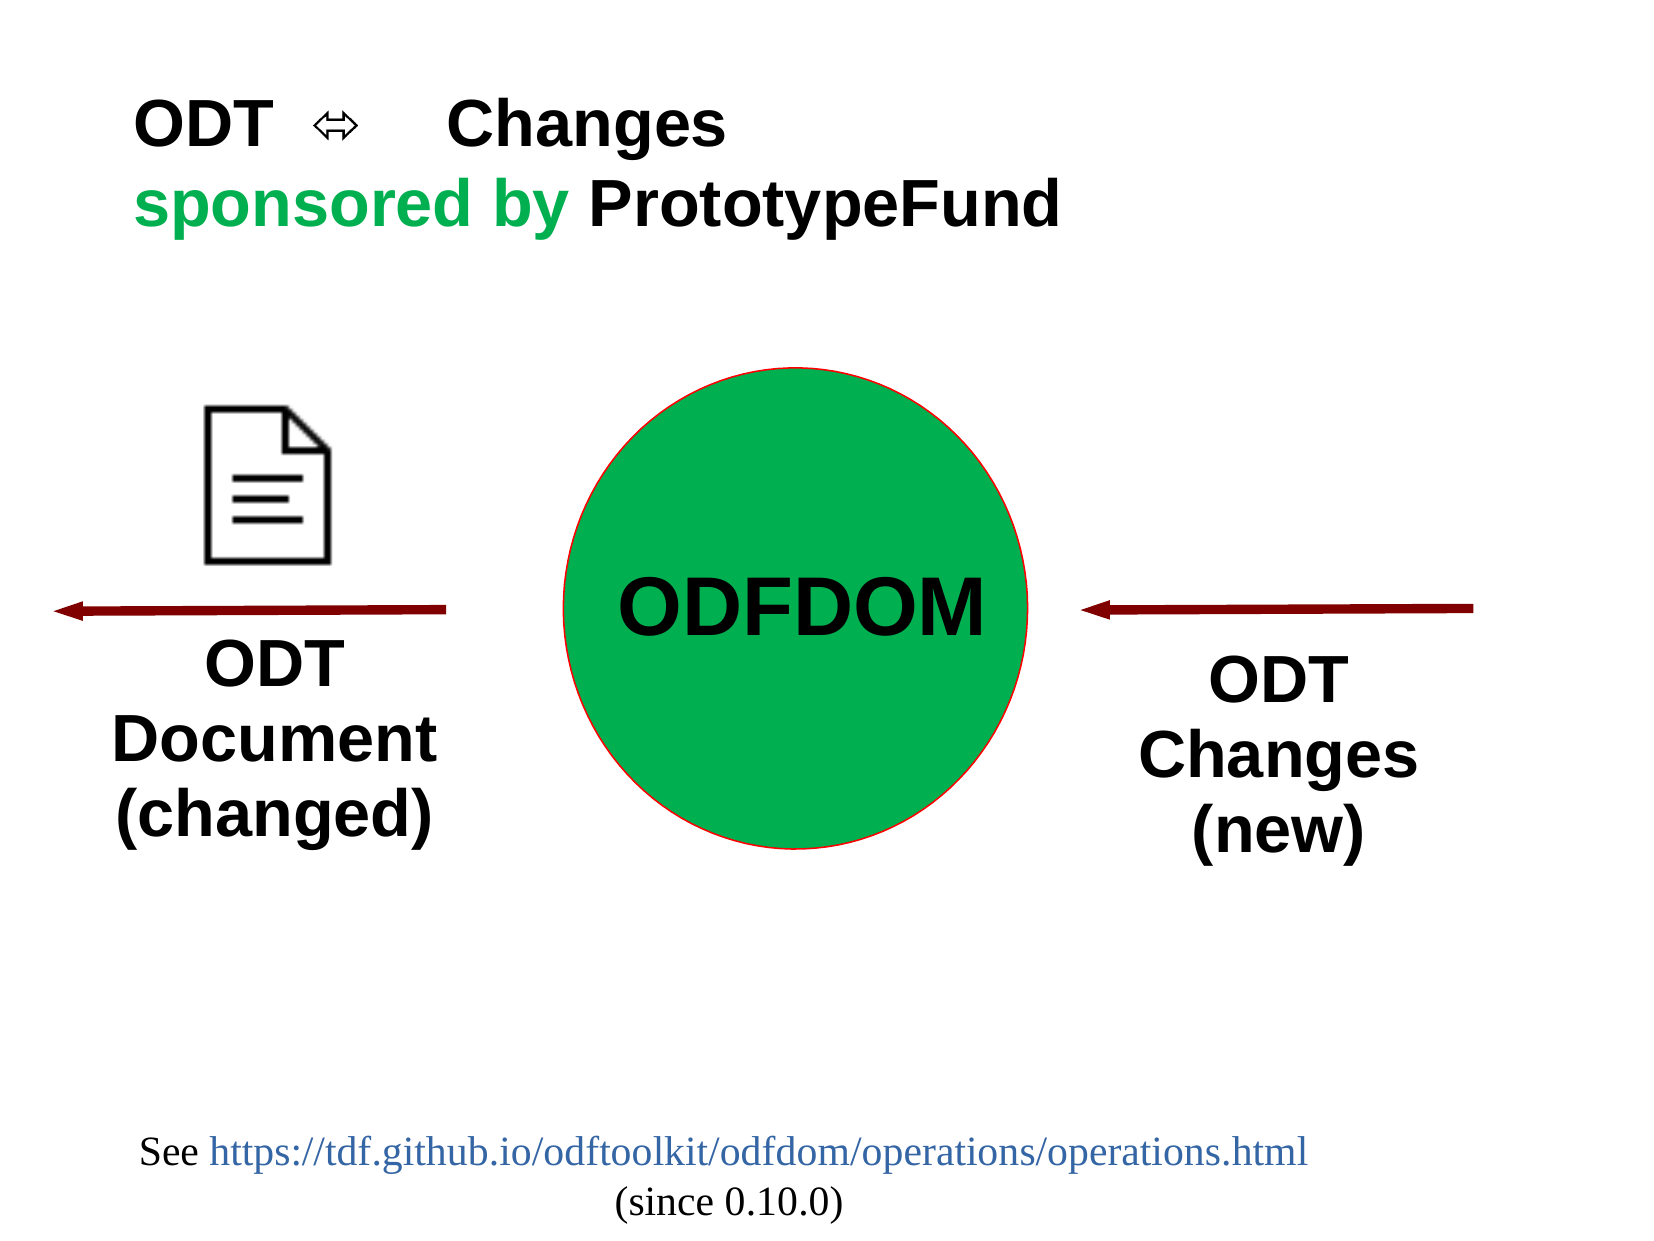

ODT Changes
sponsored by PrototypeFund
ODFDOM
ODT
Document
(changed)
ODT
Changes
(new)
See https://tdf.github.io/odftoolkit/odfdom/operations/operations.html
(since 0.10.0)